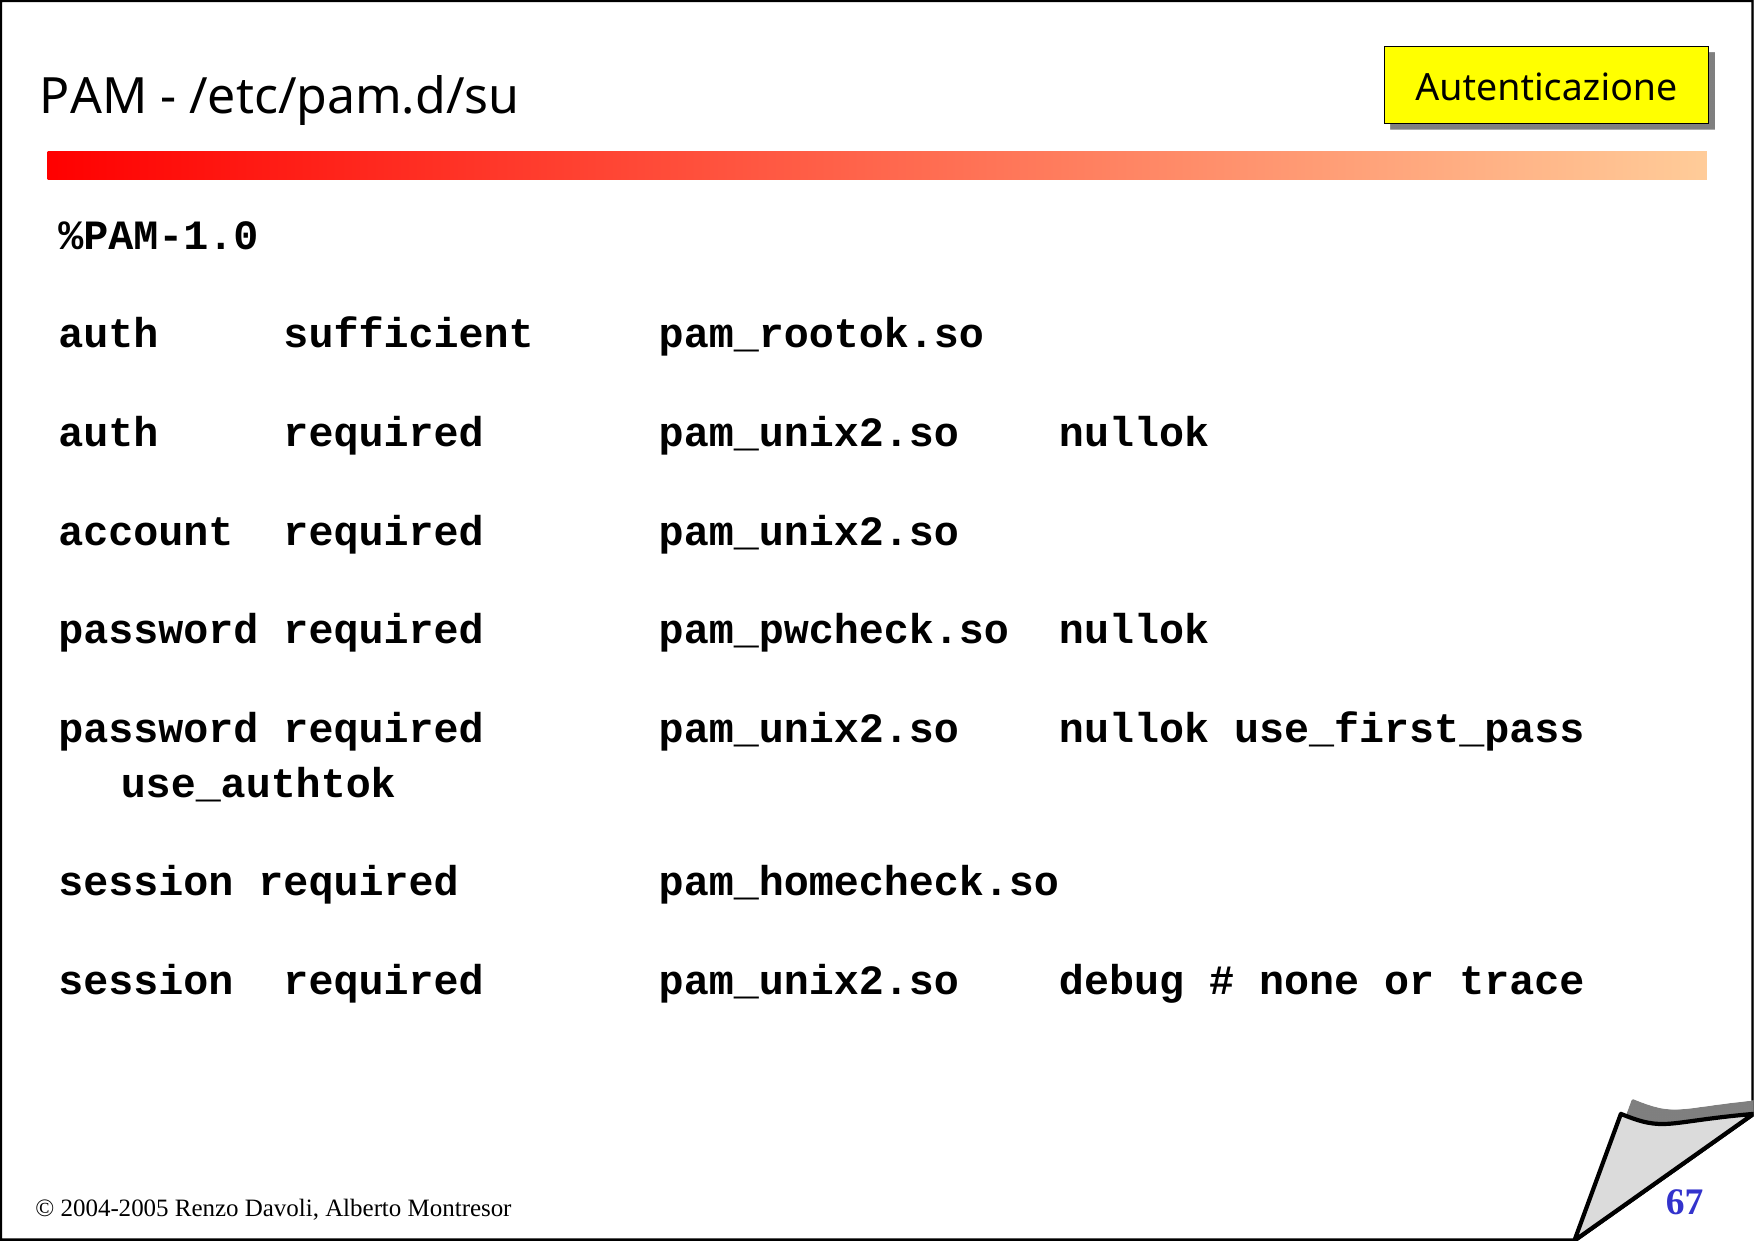

Autenticazione
# PAM - /etc/pam.d/su
%PAM-1.0
auth sufficient pam_rootok.so
auth required pam_unix2.so nullok
account required pam_unix2.so
password required pam_pwcheck.so nullok
password required pam_unix2.so nullok use_first_pass use_authtok
session required pam_homecheck.so
session required pam_unix2.so debug # none or trace